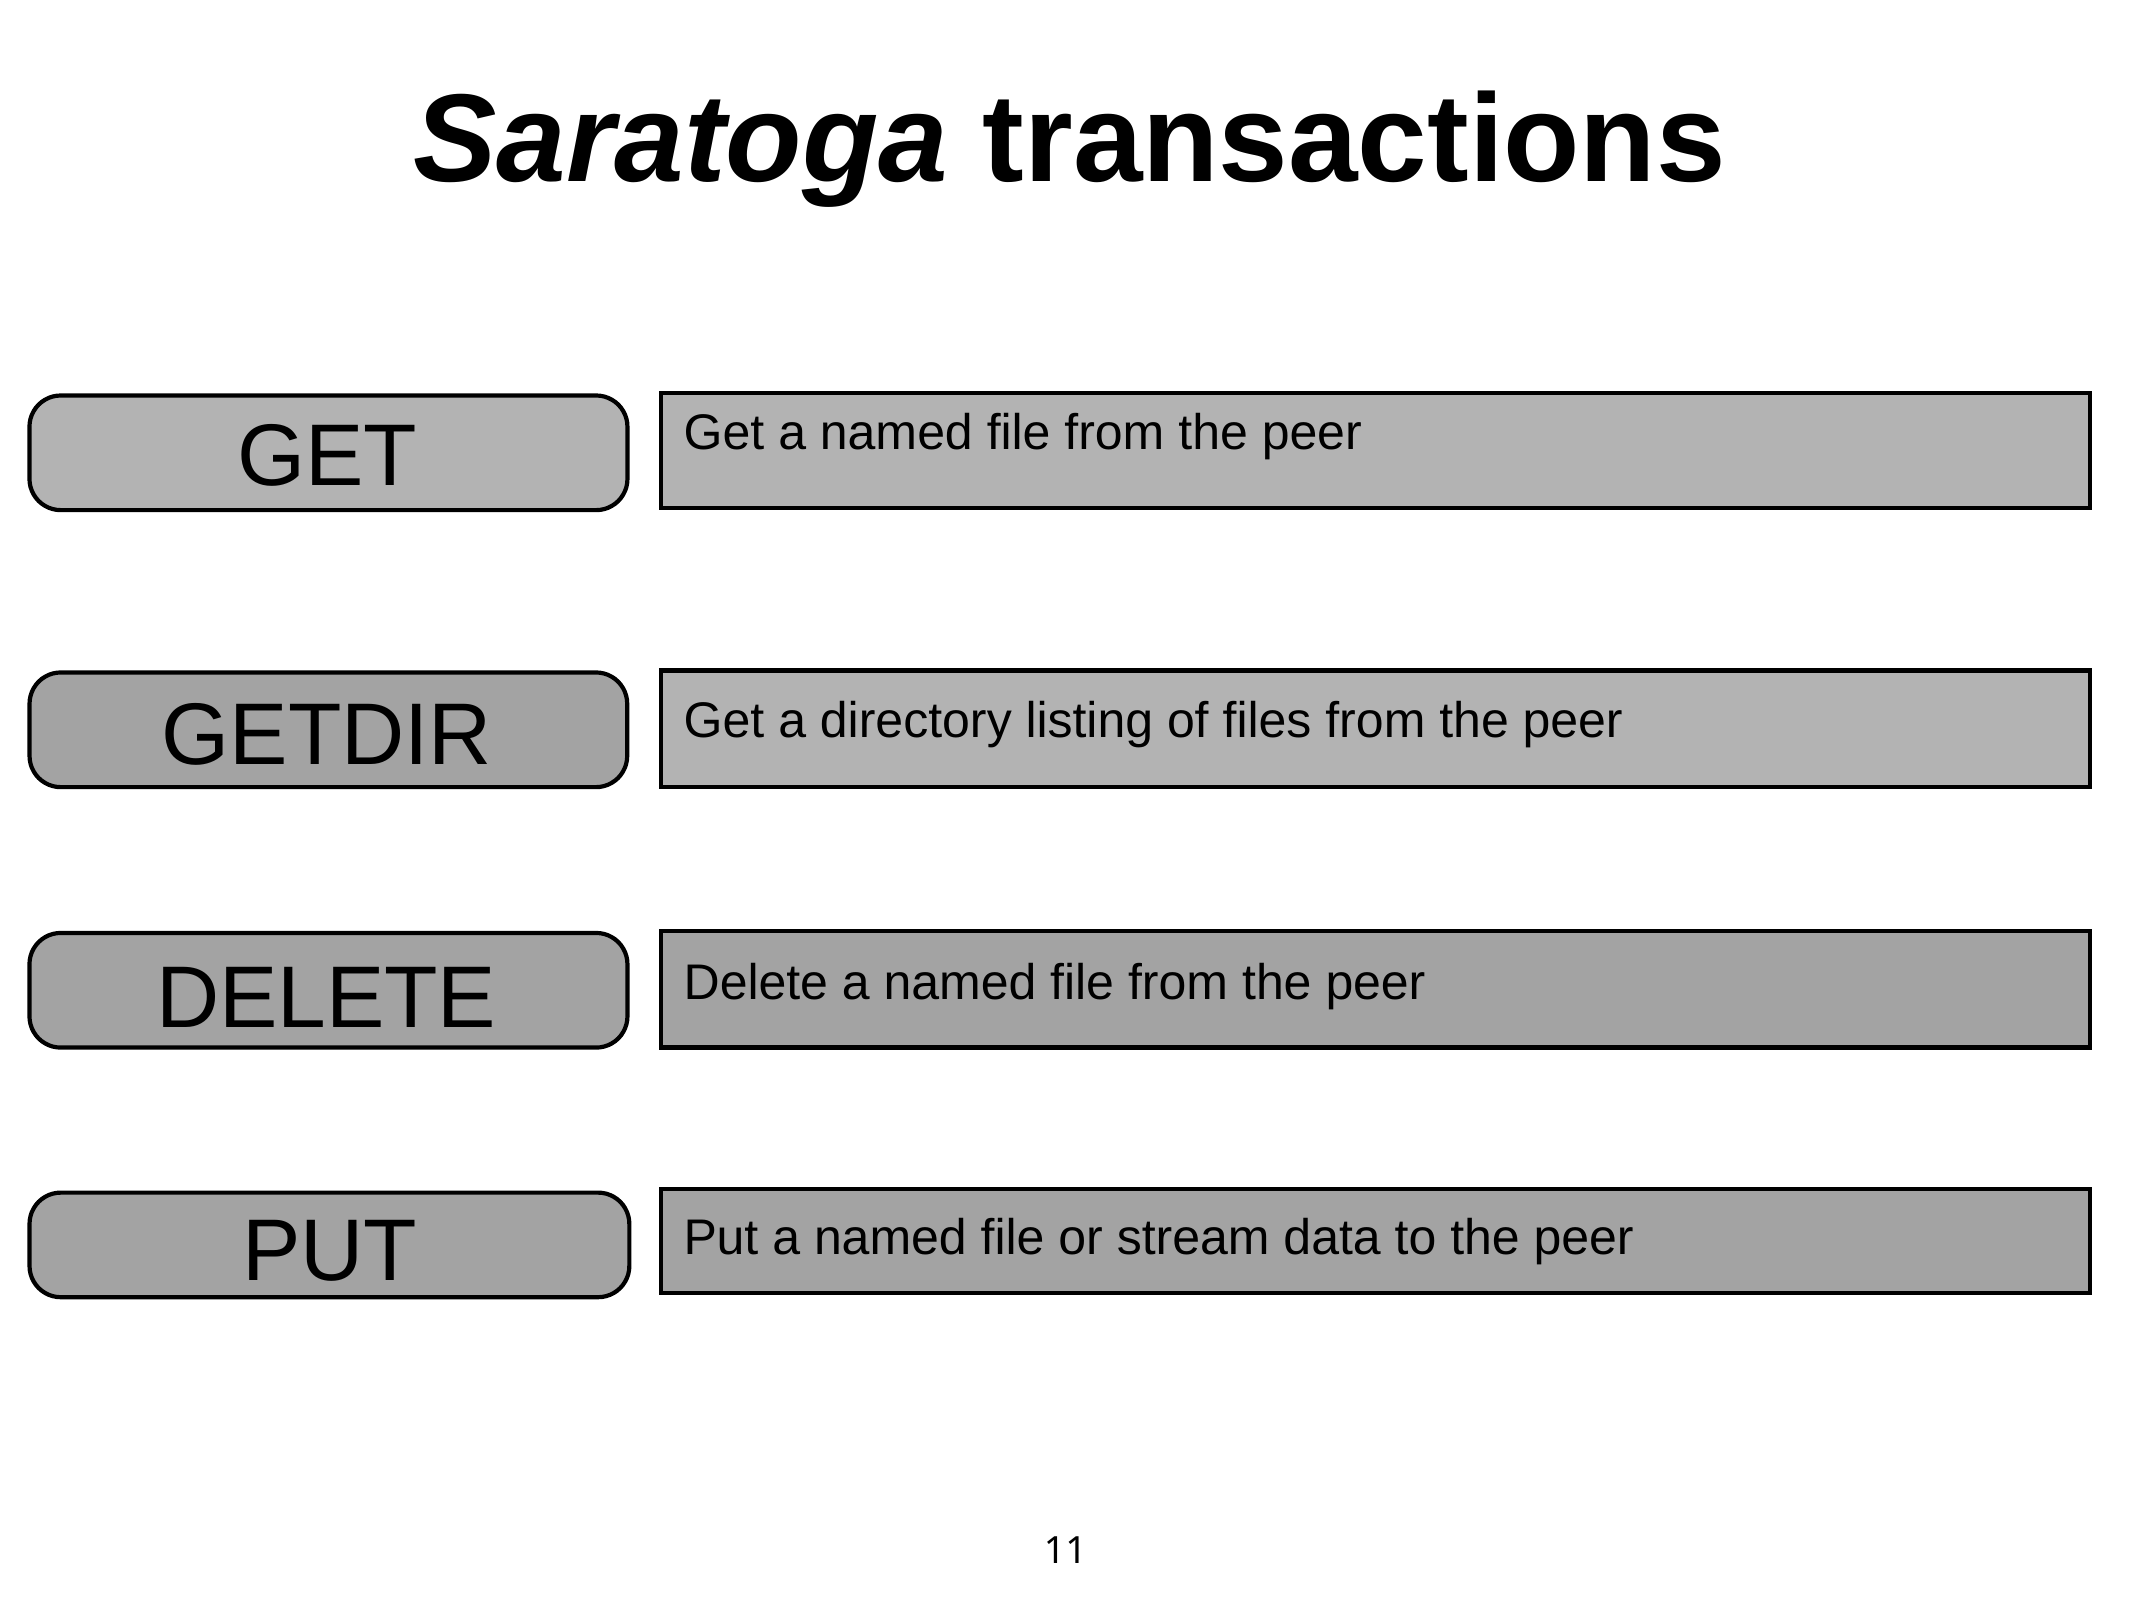

Saratoga transactions
GET
Get a named file from the peer
GETDIR
Get a directory listing of files from the peer
DELETE
Delete a named file from the peer
PUT
Put a named file or stream data to the peer